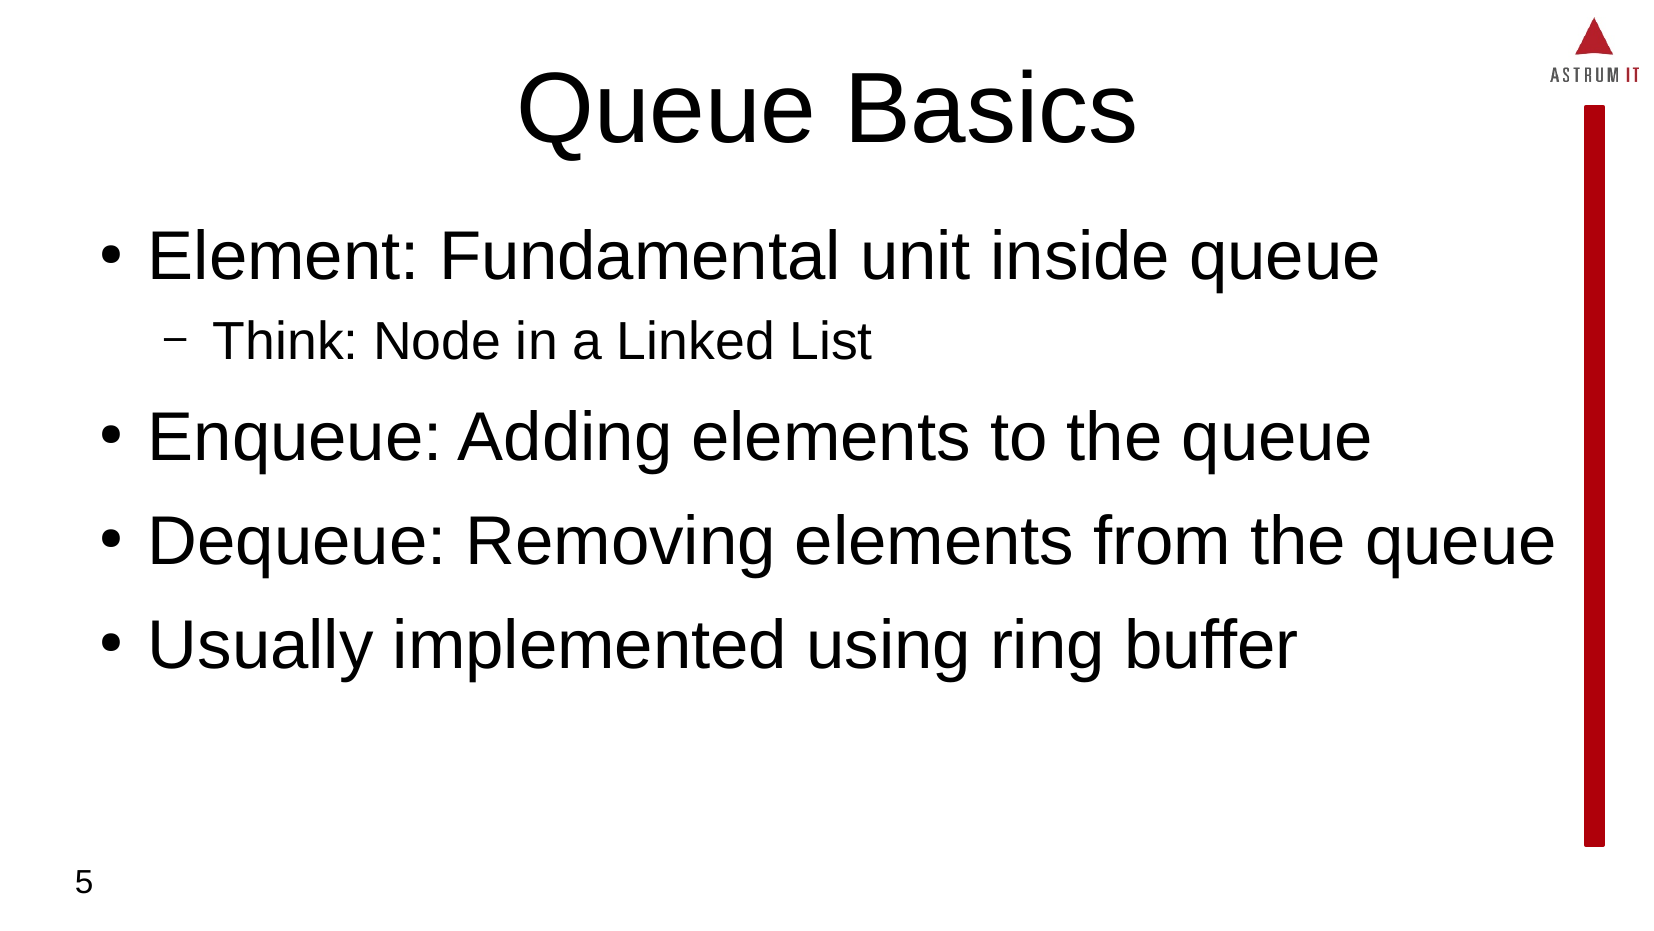

# Queue Basics
Element: Fundamental unit inside queue
Think: Node in a Linked List
Enqueue: Adding elements to the queue
Dequeue: Removing elements from the queue
Usually implemented using ring buffer